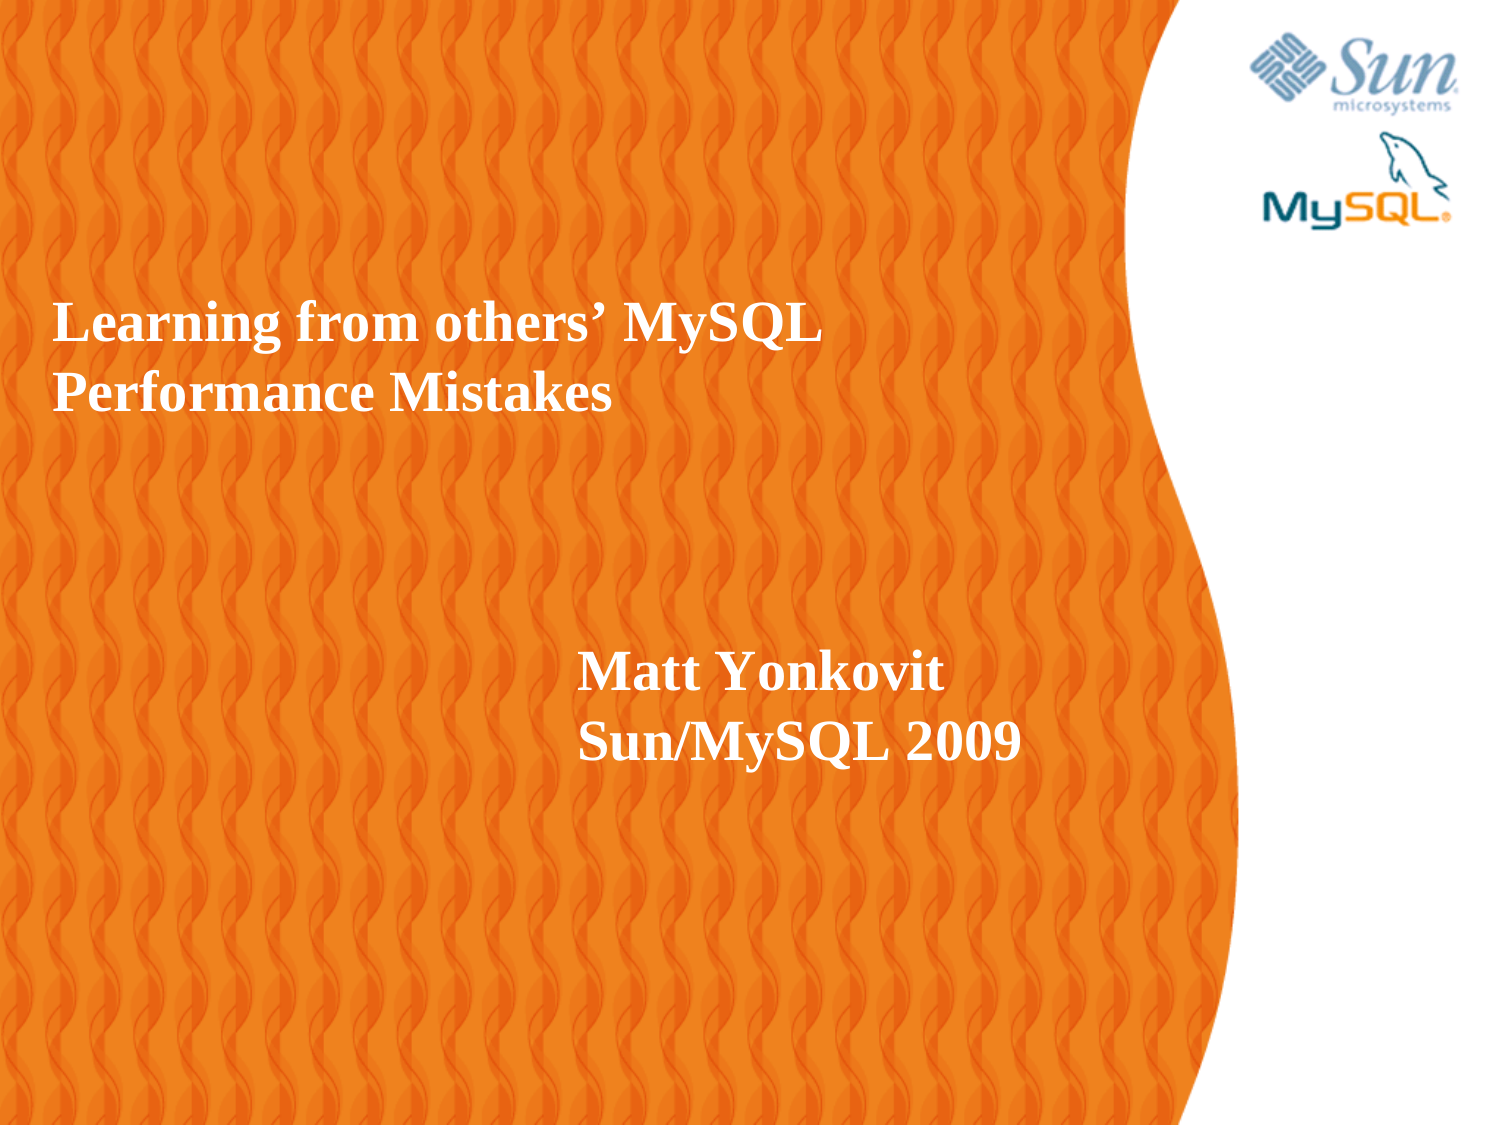

Learning from others’ MySQL Performance Mistakes
							Matt Yonkovit
							Sun/MySQL 2009
#